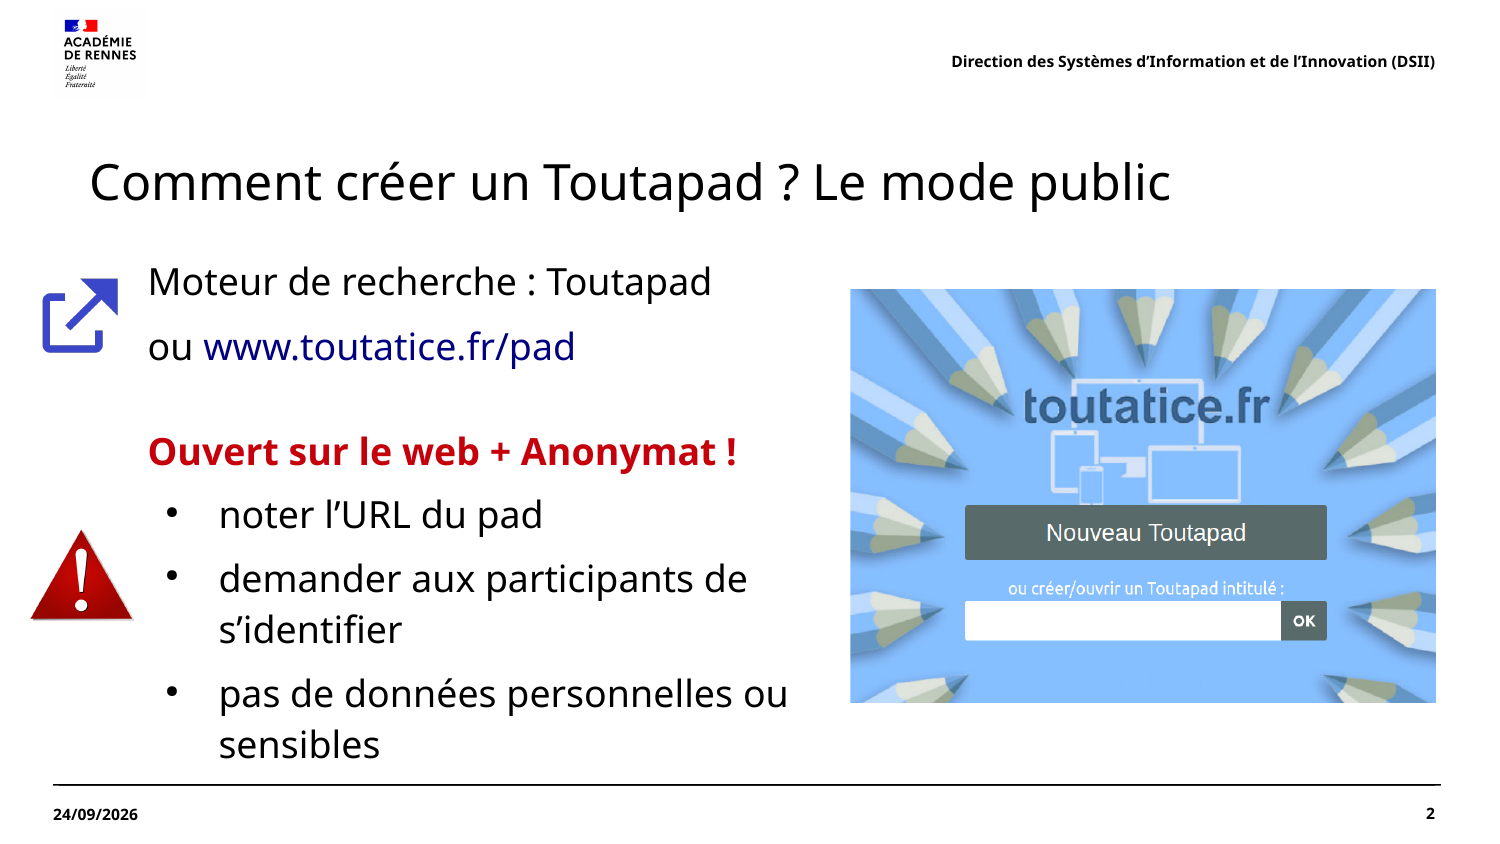

Direction des Systèmes d’Information et de l’Innovation (DSII)
# Comment créer un Toutapad ? Le mode public
Moteur de recherche : Toutapad
ou www.toutatice.fr/pad
Ouvert sur le web + Anonymat !
noter l’URL du pad
demander aux participants de s’identifier
pas de données personnelles ou sensibles